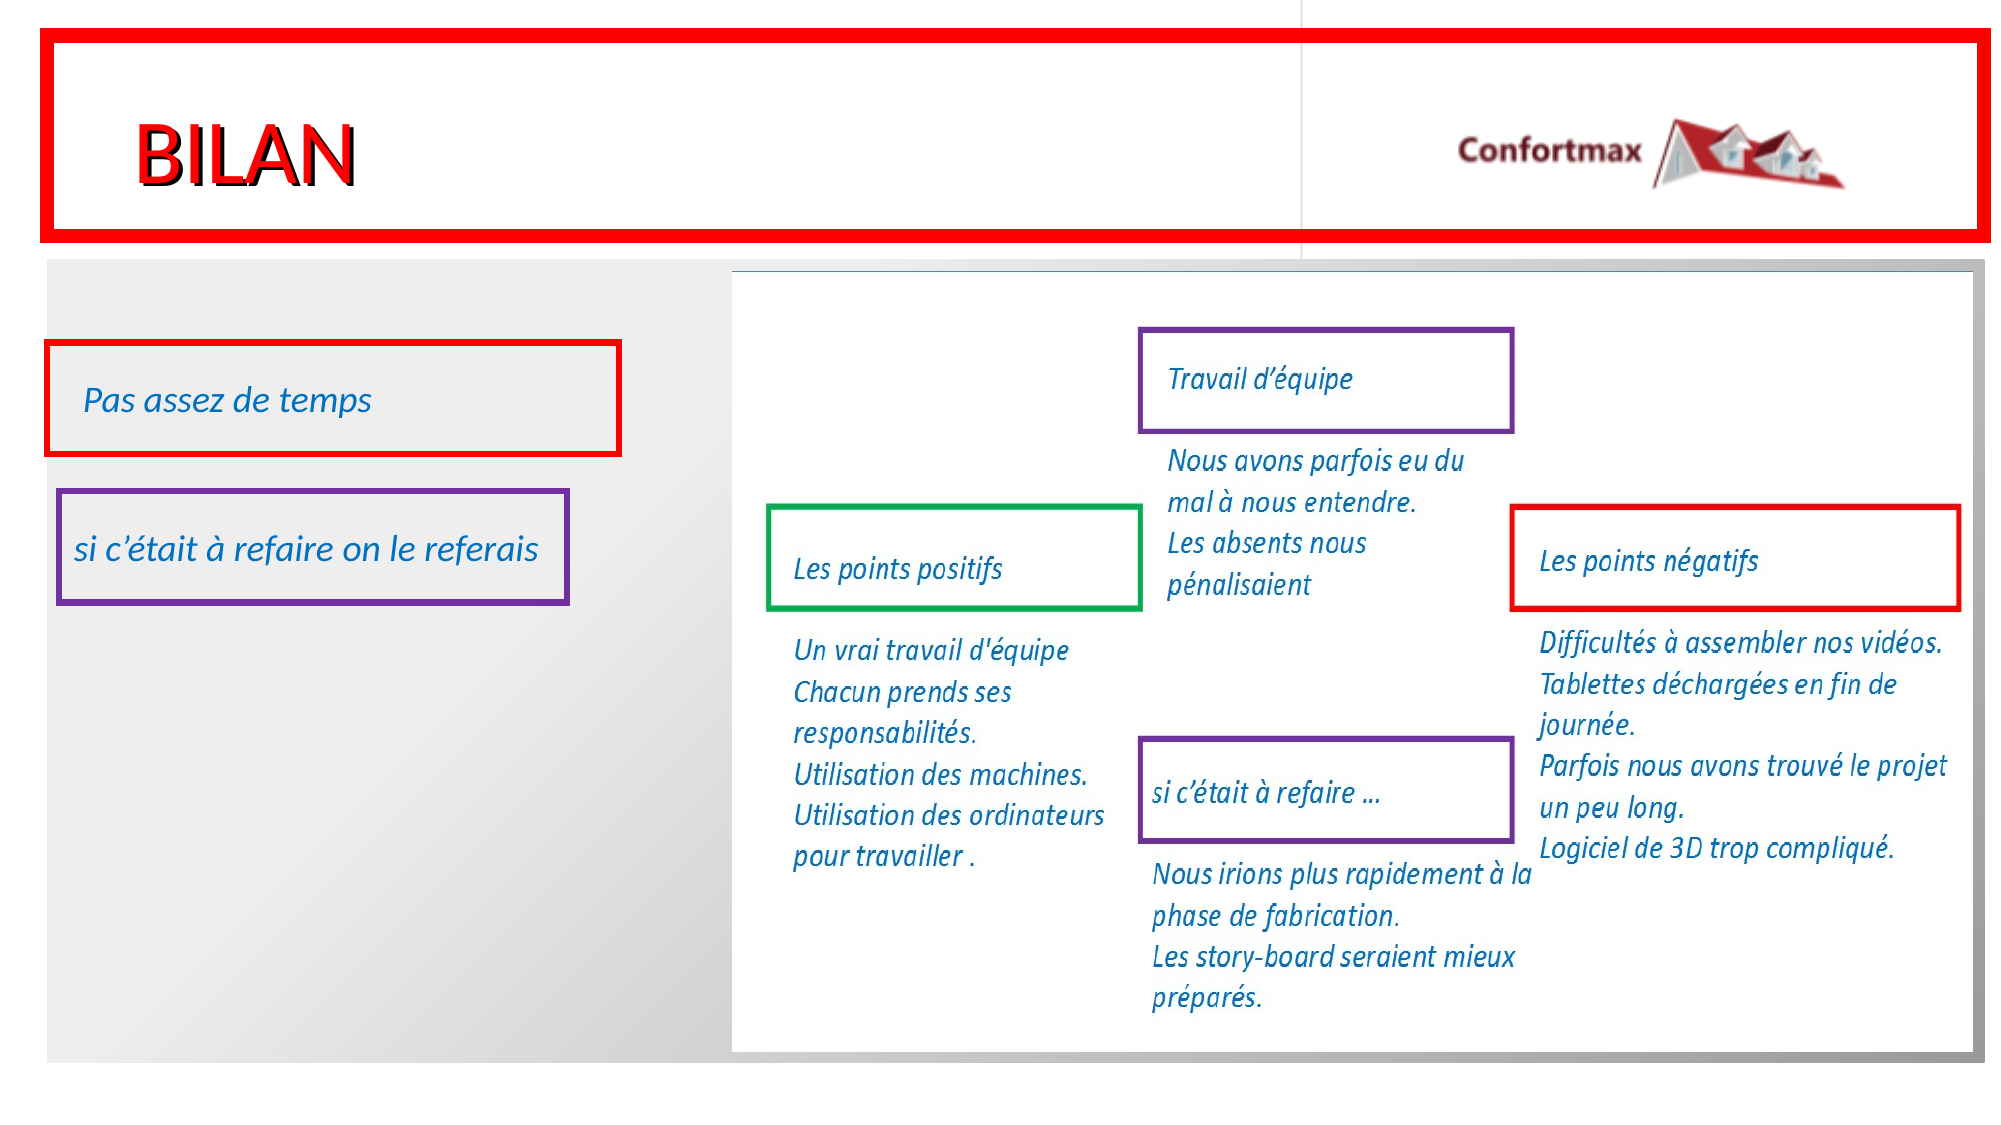

BILAN
Pas assez de temps
si c’était à refaire on le referais